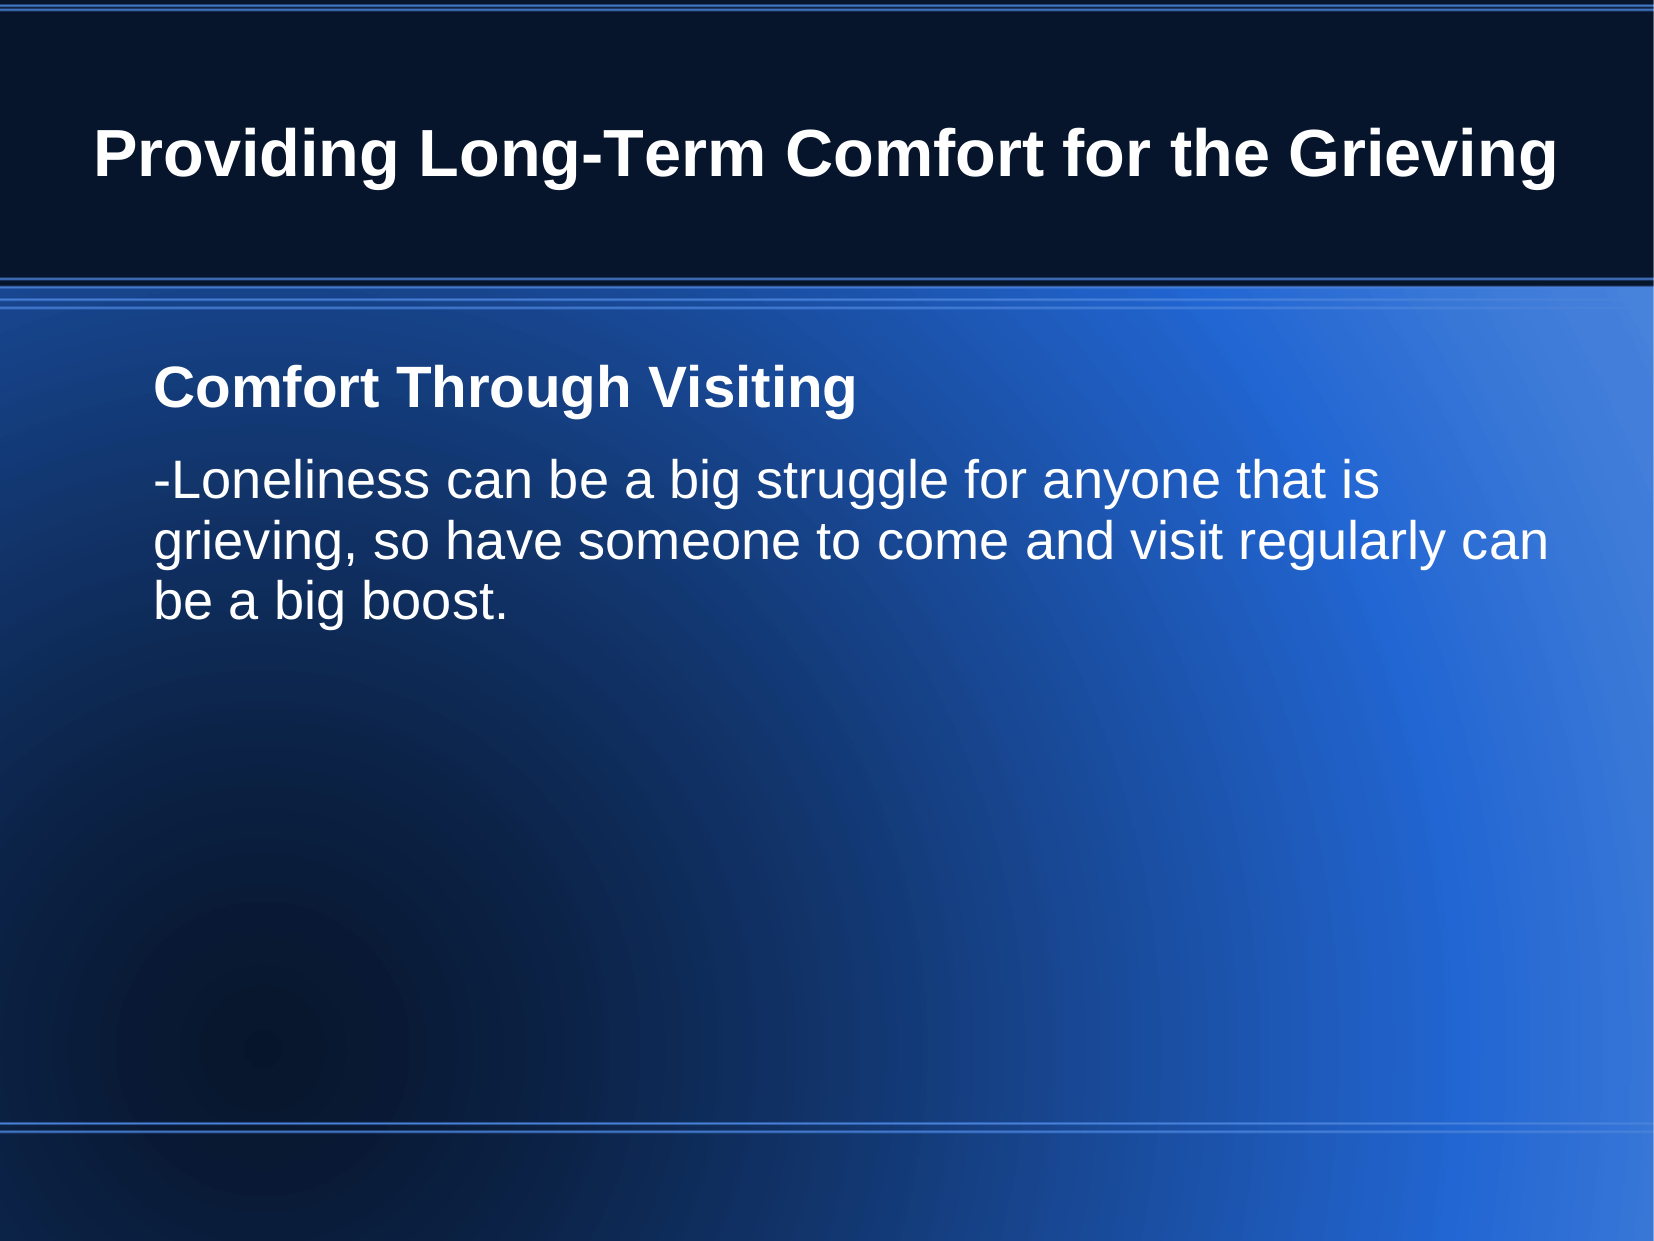

# Providing Long-Term Comfort for the Grieving
Comfort Through Visiting
-Loneliness can be a big struggle for anyone that is grieving, so have someone to come and visit regularly can be a big boost.